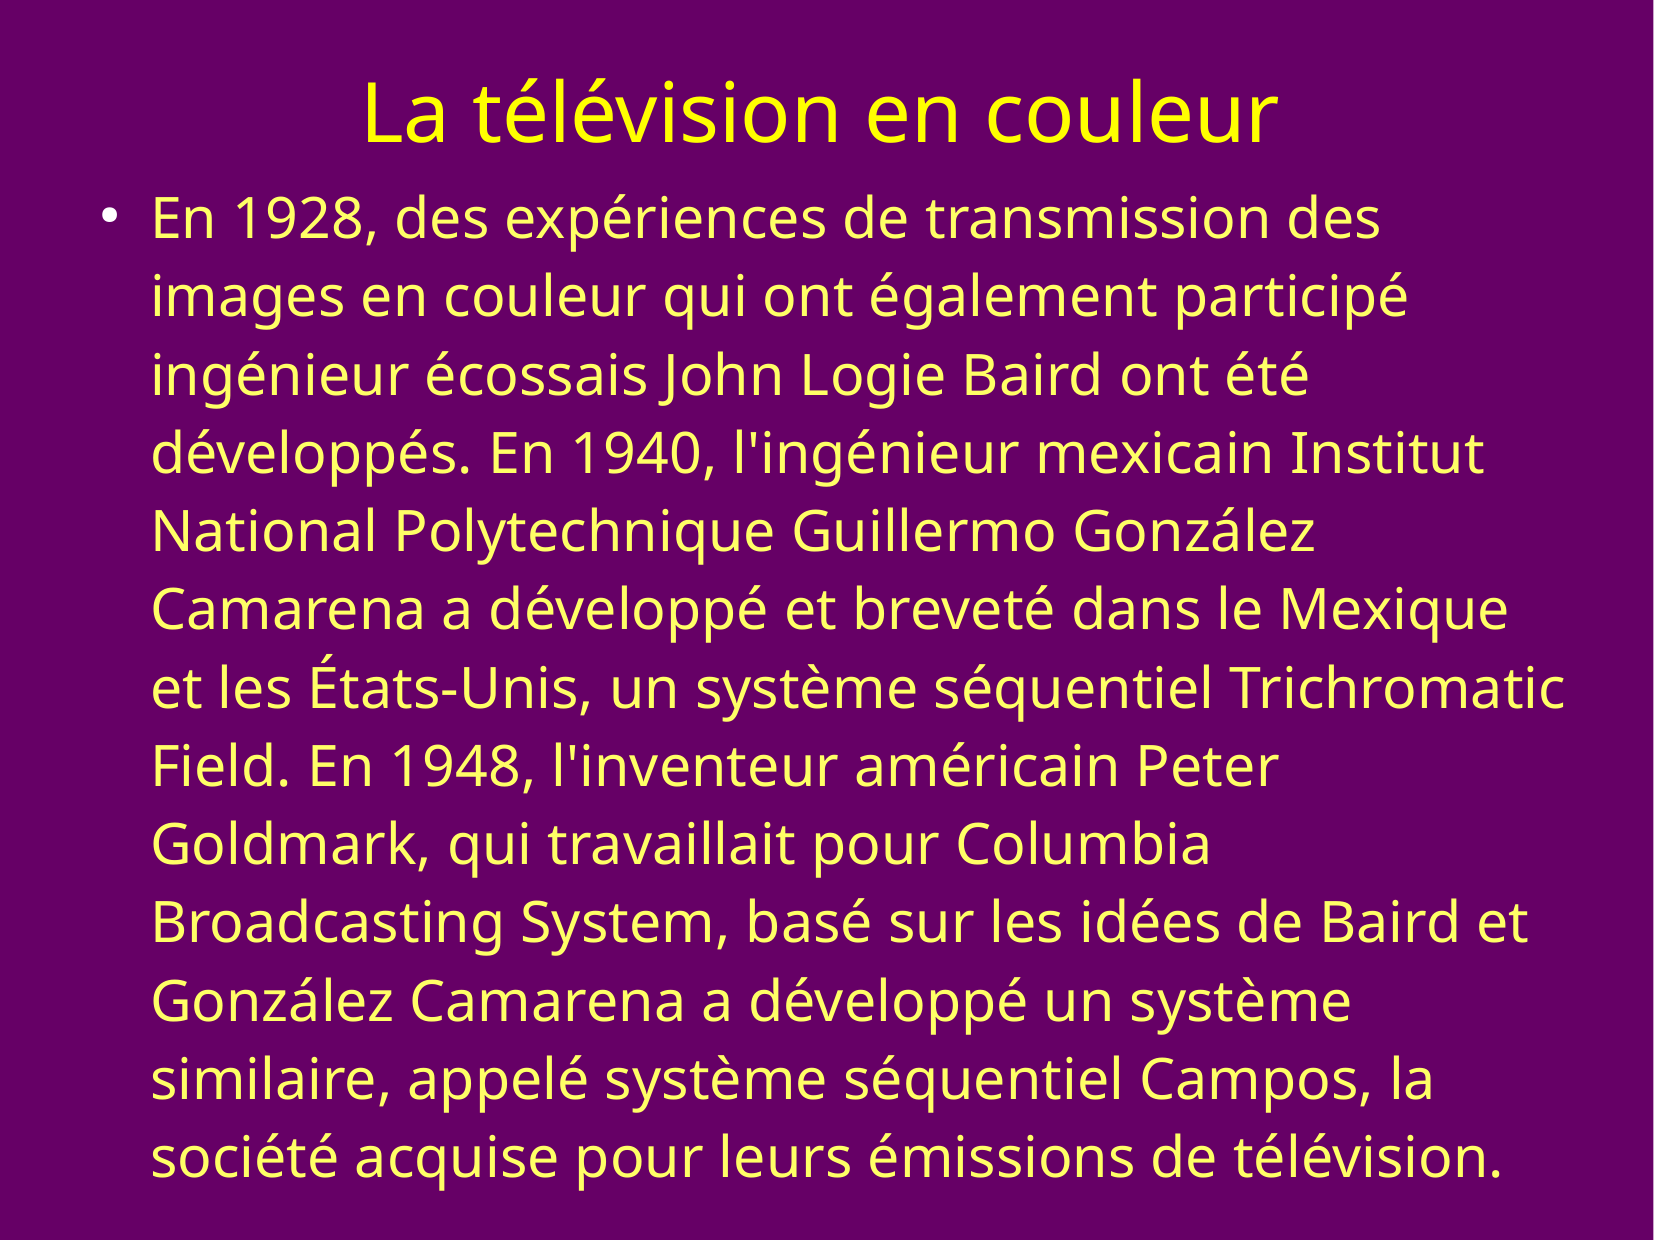

# La télévision en couleur
En 1928, des expériences de transmission des images en couleur qui ont également participé ingénieur écossais John Logie Baird ont été développés. En 1940, l'ingénieur mexicain Institut National Polytechnique Guillermo González Camarena a développé et breveté dans le Mexique et les États-Unis, un système séquentiel Trichromatic Field. En 1948, l'inventeur américain Peter Goldmark, qui travaillait pour Columbia Broadcasting System, basé sur les idées de Baird et González Camarena a développé un système similaire, appelé système séquentiel Campos, la société acquise pour leurs émissions de télévision.